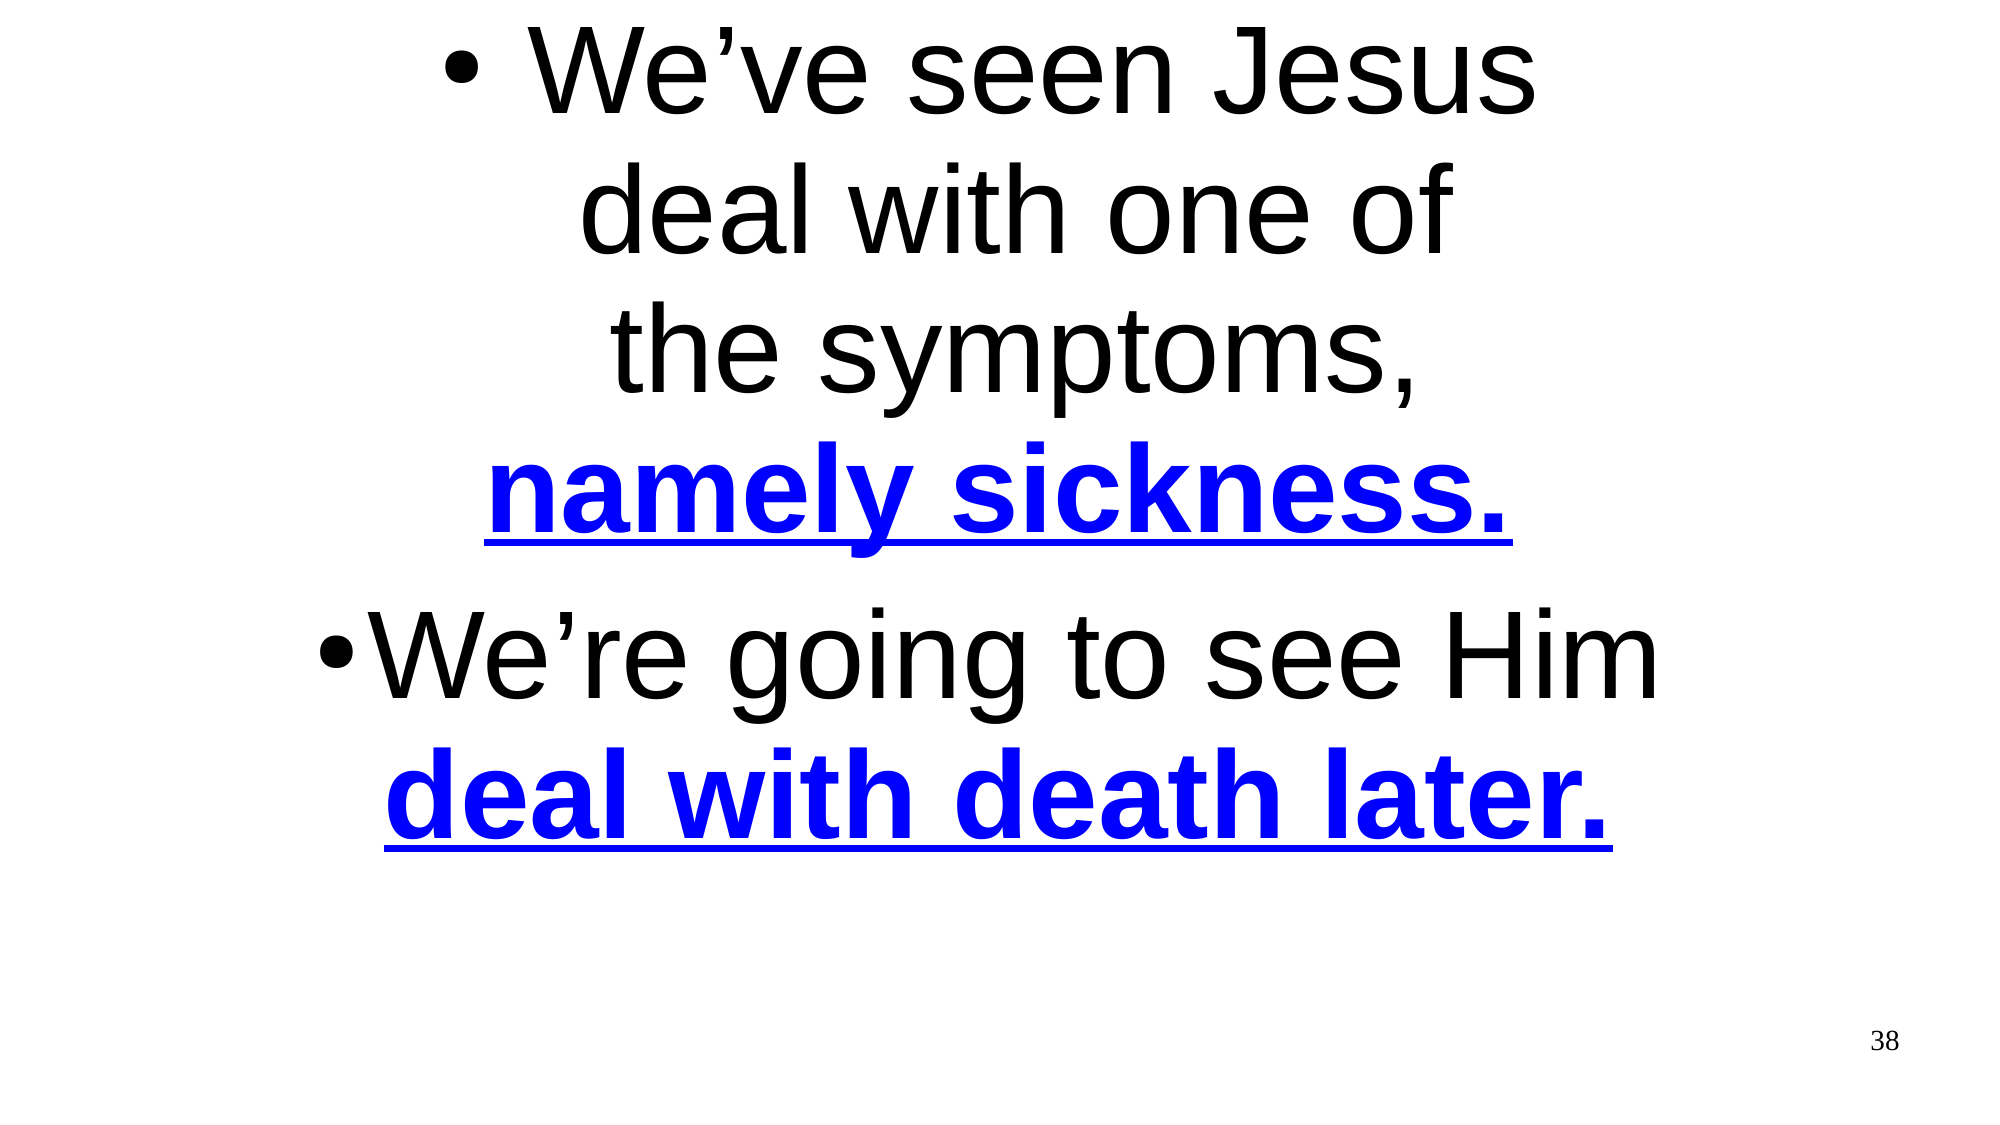

# We’ve seen Jesus deal with one of the symptoms, namely sickness.
We’re going to see Him
deal with death later.
38